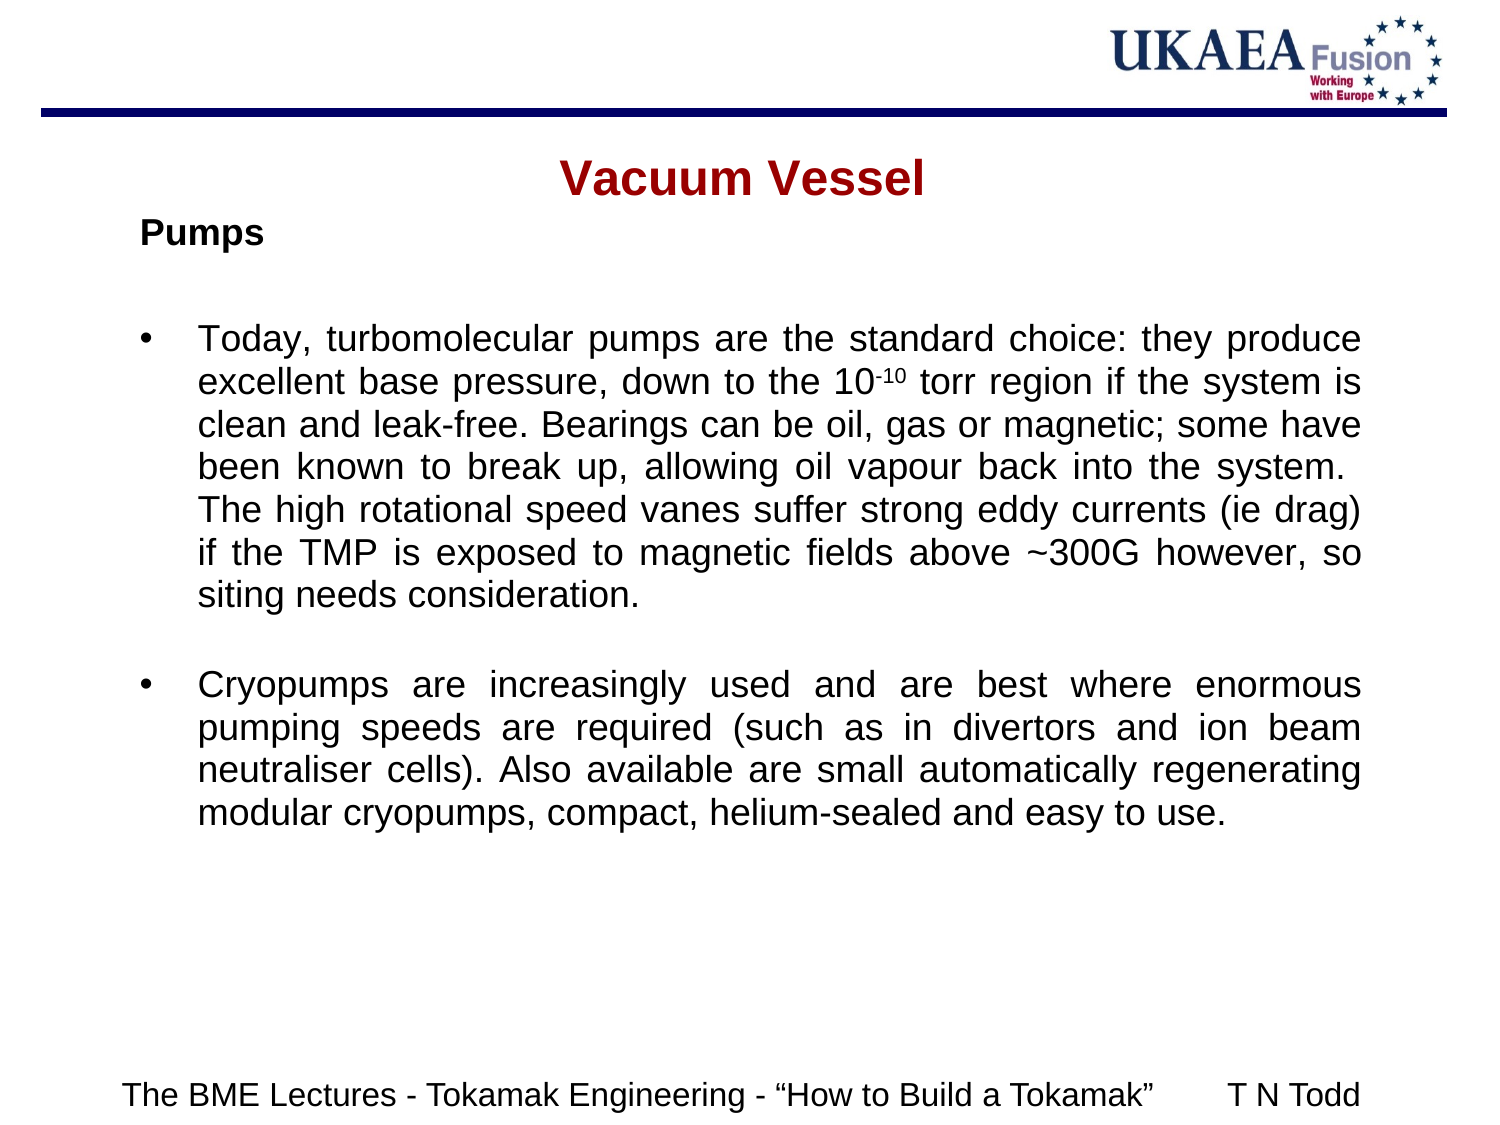

Vacuum Vessel
Pumps
Today, turbomolecular pumps are the standard choice: they produce excellent base pressure, down to the 10-10 torr region if the system is clean and leak-free. Bearings can be oil, gas or magnetic; some have been known to break up, allowing oil vapour back into the system. The high rotational speed vanes suffer strong eddy currents (ie drag) if the TMP is exposed to magnetic fields above ~300G however, so siting needs consideration.
Cryopumps are increasingly used and are best where enormous pumping speeds are required (such as in divertors and ion beam neutraliser cells). Also available are small automatically regenerating modular cryopumps, compact, helium-sealed and easy to use.